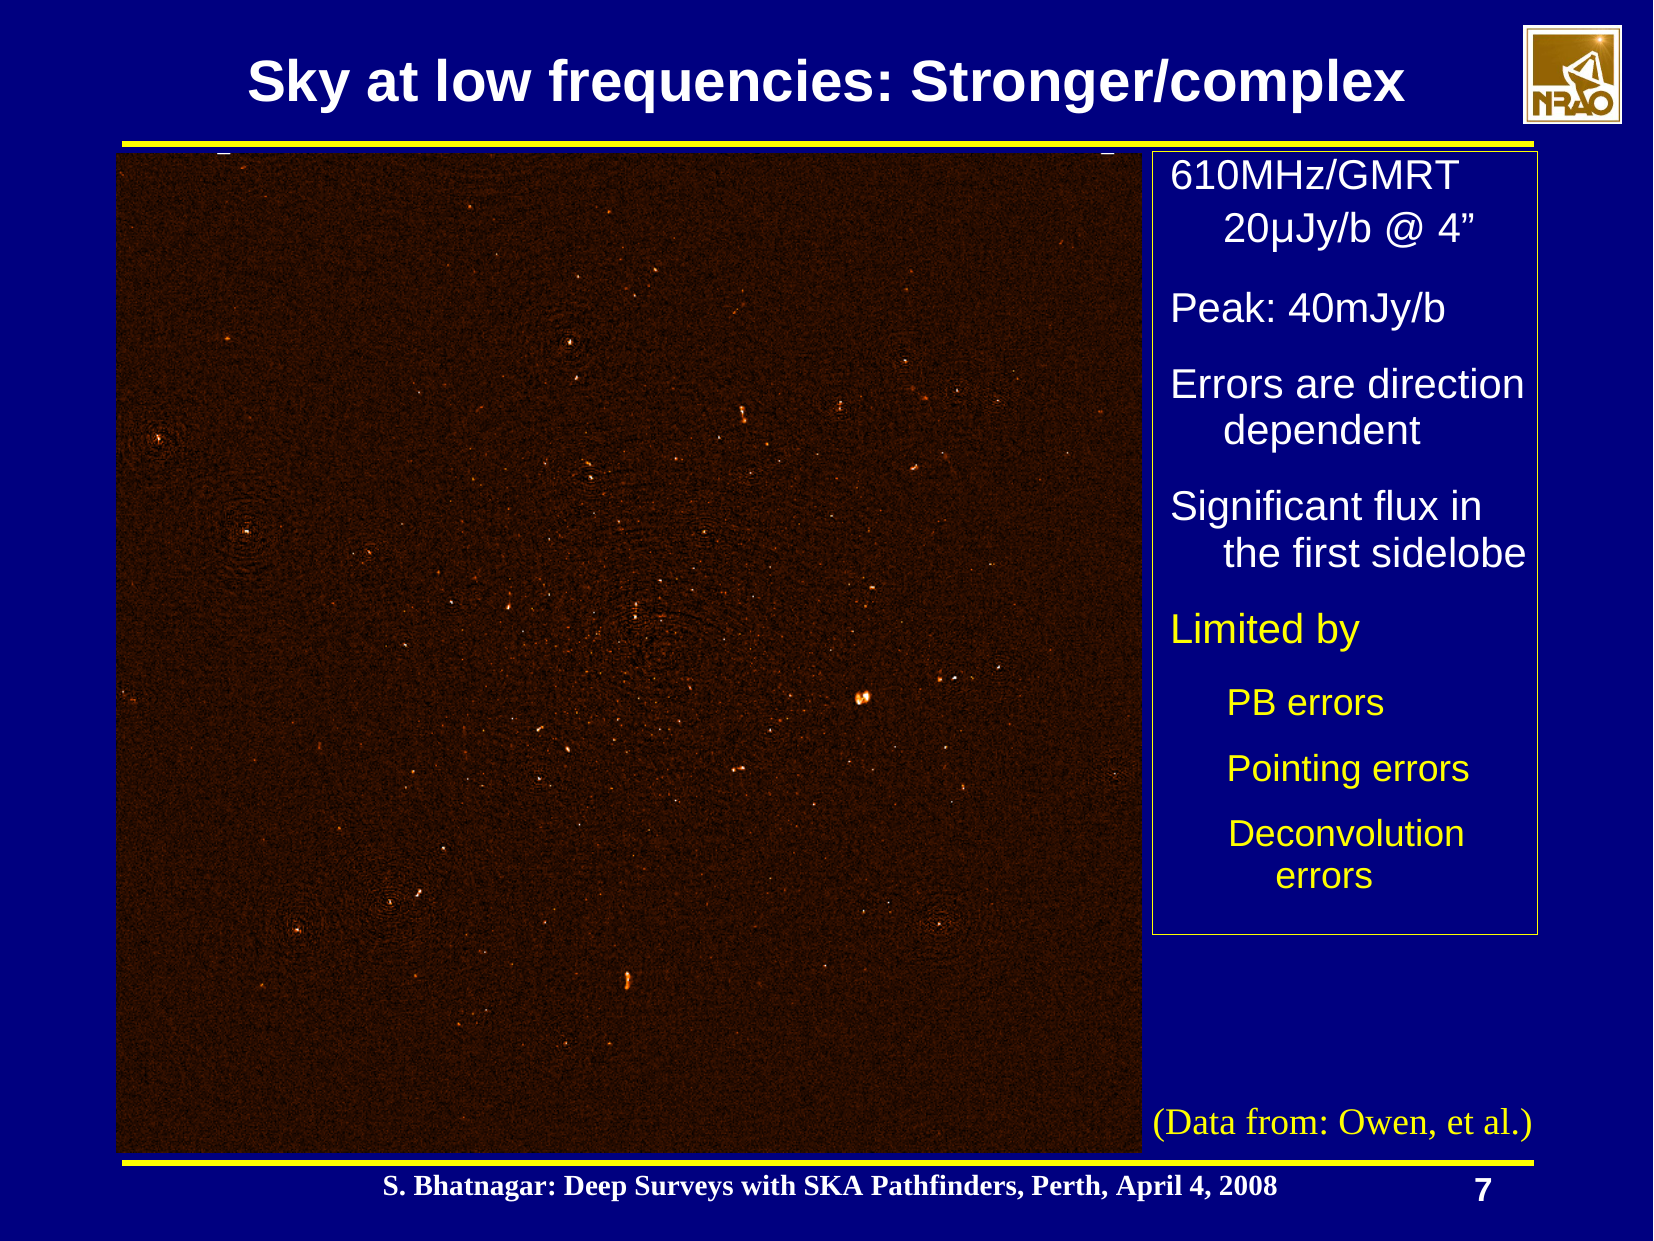

# Sky at low frequencies: Stronger/complex
610MHz/GMRT 20μJy/b @ 4”
Peak: 40mJy/b
Errors are direction dependent
Significant flux in the first sidelobe
Limited by
PB errors
Pointing errors
Deconvolution errors
(Data from: Owen, et al.)